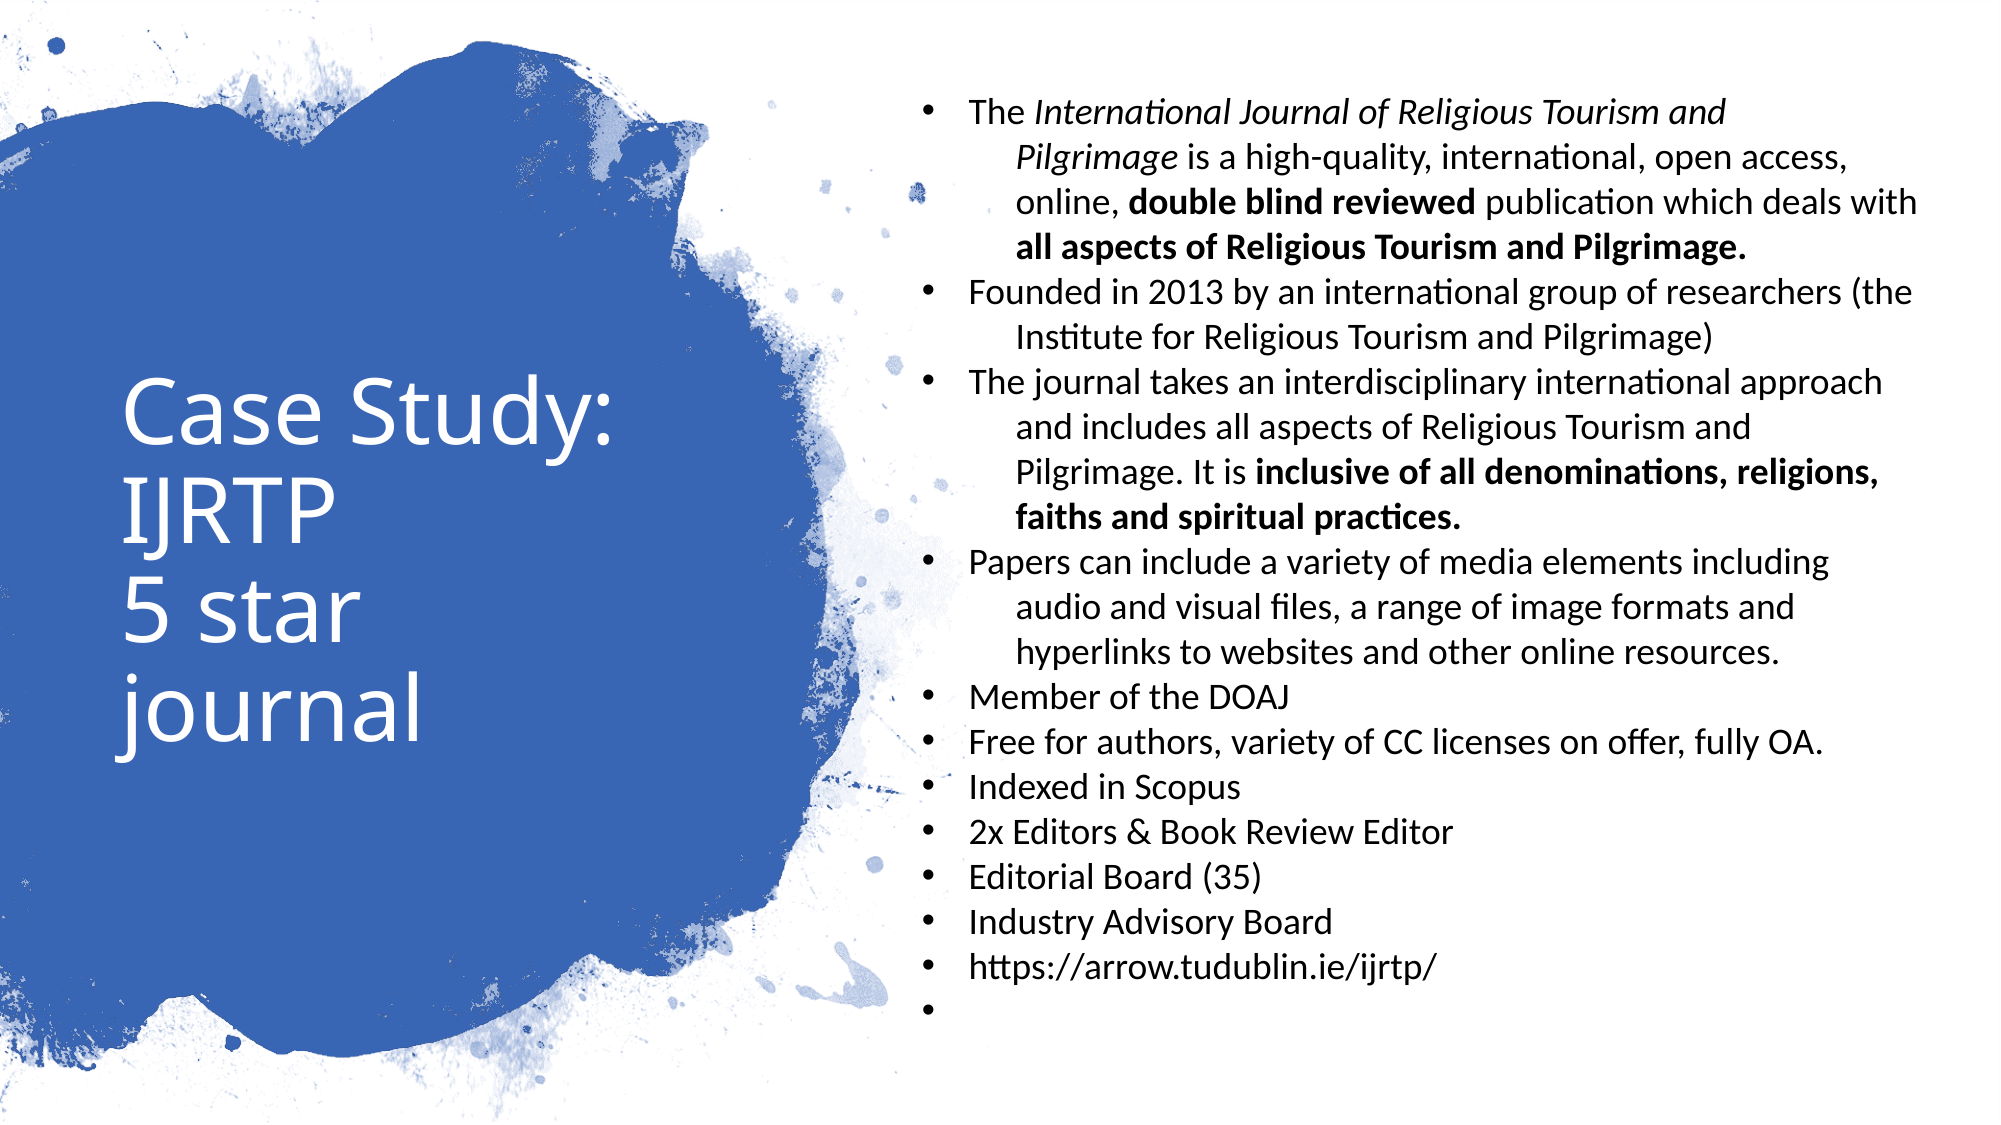

The International Journal of Religious Tourism and Pilgrimage is a high-quality, international, open access, online, double blind reviewed publication which deals with all aspects of Religious Tourism and Pilgrimage.
Founded in 2013 by an international group of researchers (the Institute for Religious Tourism and Pilgrimage)
The journal takes an interdisciplinary international approach and includes all aspects of Religious Tourism and Pilgrimage. It is inclusive of all denominations, religions, faiths and spiritual practices.
Papers can include a variety of media elements including audio and visual files, a range of image formats and hyperlinks to websites and other online resources.
Member of the DOAJ
Free for authors, variety of CC licenses on offer, fully OA.
Indexed in Scopus
2x Editors & Book Review Editor
Editorial Board (35)
Industry Advisory Board
https://arrow.tudublin.ie/ijrtp/
# Case Study: IJRTP 5 star journal